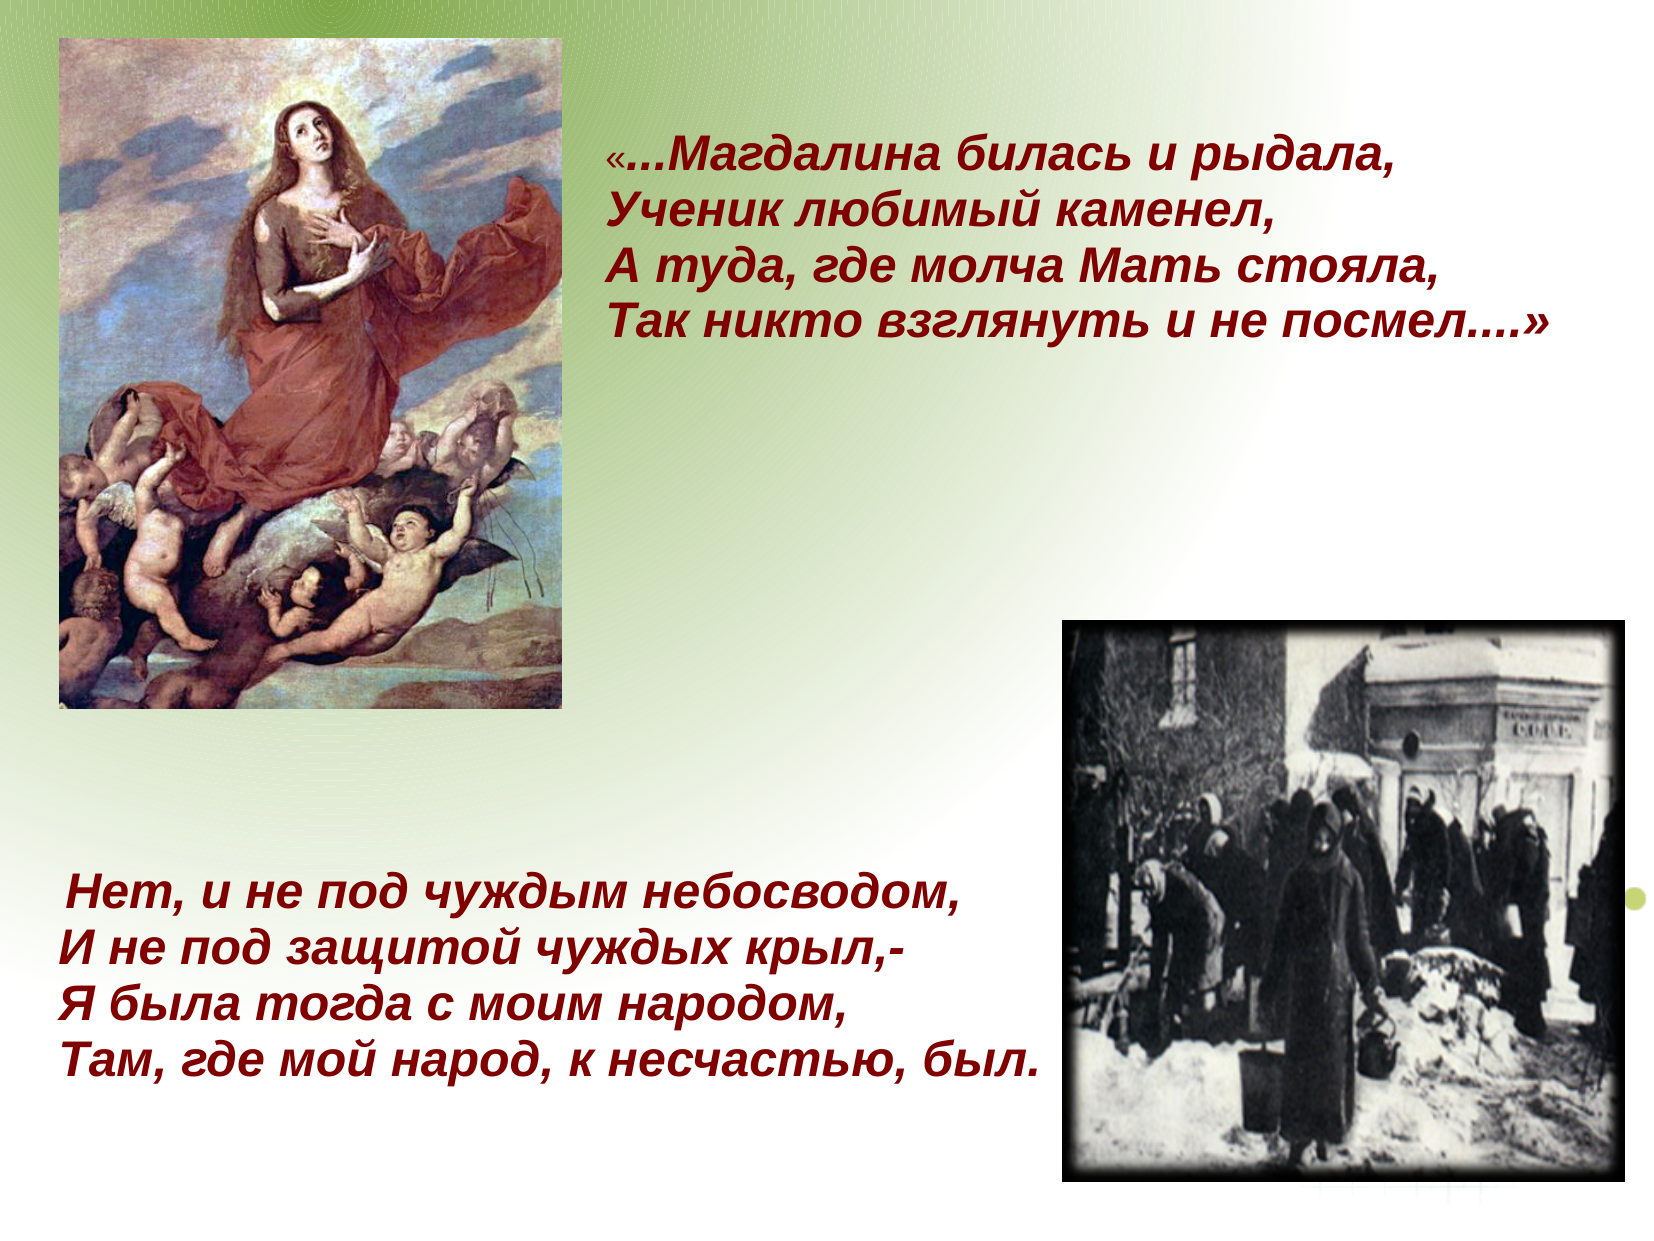

«...Магдалина билась и рыдала,
Ученик любимый каменел,
А туда, где молча Мать стояла,
Так никто взглянуть и не посмел....»
 Нет, и не под чуждым небосводом,
 И не под защитой чуждых крыл,-
 Я была тогда с моим народом,
 Там, где мой народ, к несчастью, был.